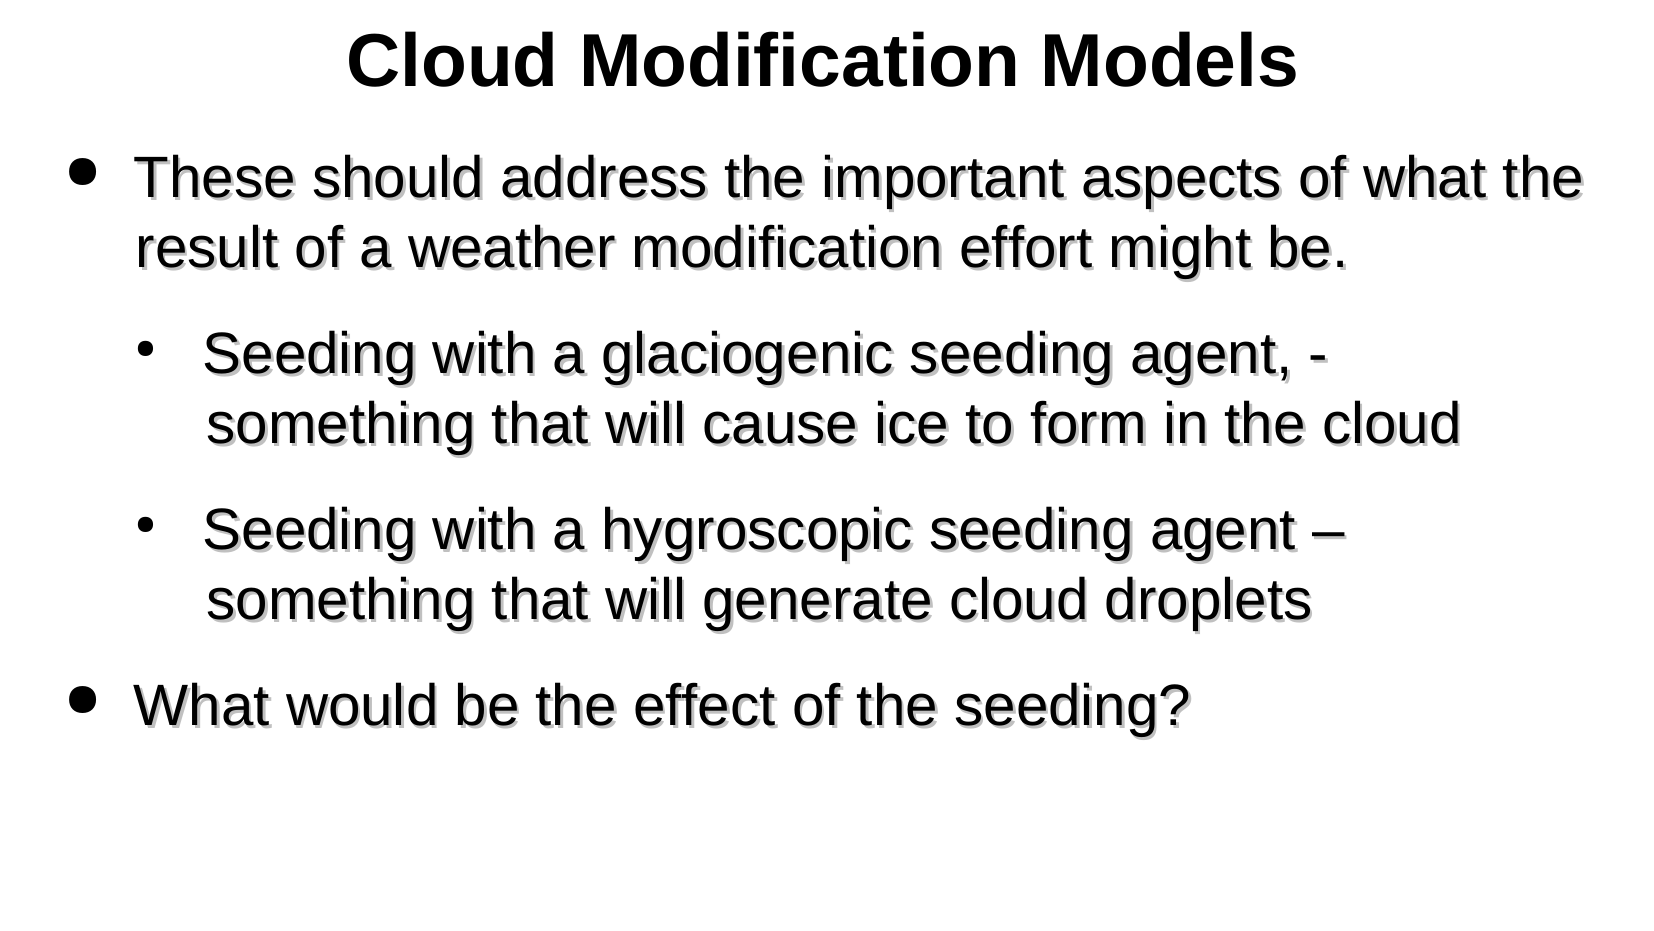

# Cloud Modification Models
 These should address the important aspects of what the result of a weather modification effort might be.
 Seeding with a glaciogenic seeding agent, - something that will cause ice to form in the cloud
 Seeding with a hygroscopic seeding agent – something that will generate cloud droplets
 What would be the effect of the seeding?